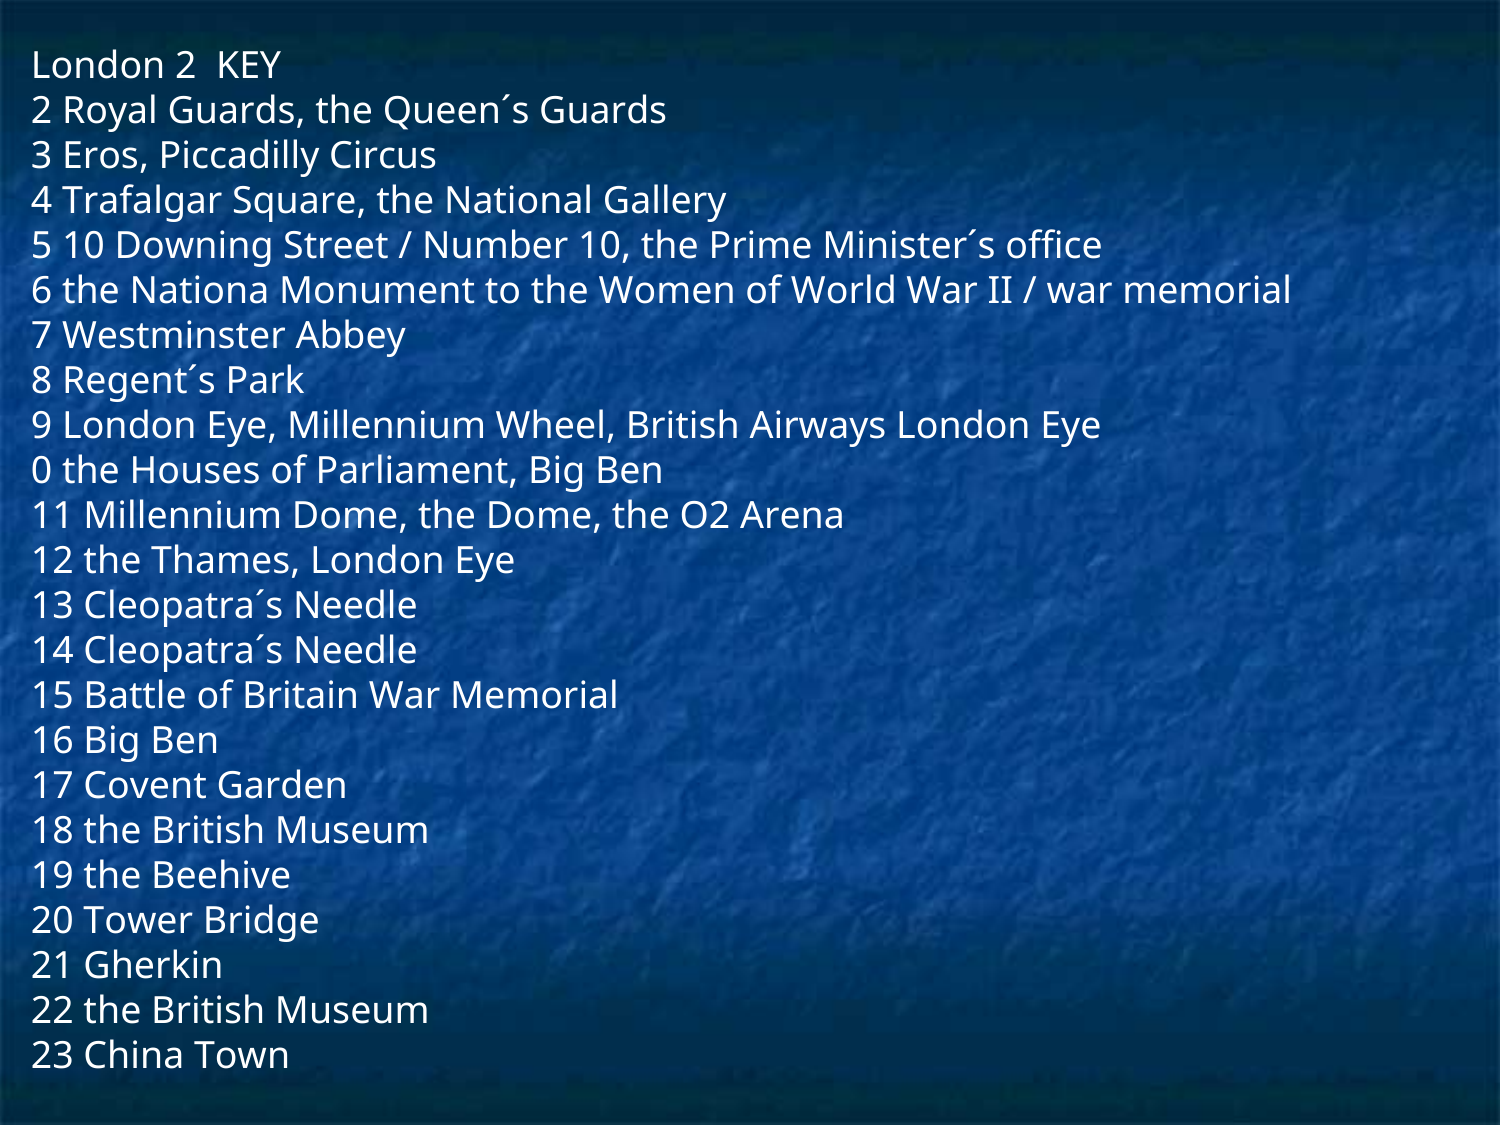

London 2 KEY
2 Royal Guards, the Queen´s Guards
3 Eros, Piccadilly Circus
4 Trafalgar Square, the National Gallery
5 10 Downing Street / Number 10, the Prime Minister´s office
6 the Nationa Monument to the Women of World War II / war memorial
7 Westminster Abbey
8 Regent´s Park
9 London Eye, Millennium Wheel, British Airways London Eye
0 the Houses of Parliament, Big Ben
11 Millennium Dome, the Dome, the O2 Arena
12 the Thames, London Eye
13 Cleopatra´s Needle
14 Cleopatra´s Needle
15 Battle of Britain War Memorial
16 Big Ben
17 Covent Garden
18 the British Museum
19 the Beehive
20 Tower Bridge
21 Gherkin
22 the British Museum
23 China Town